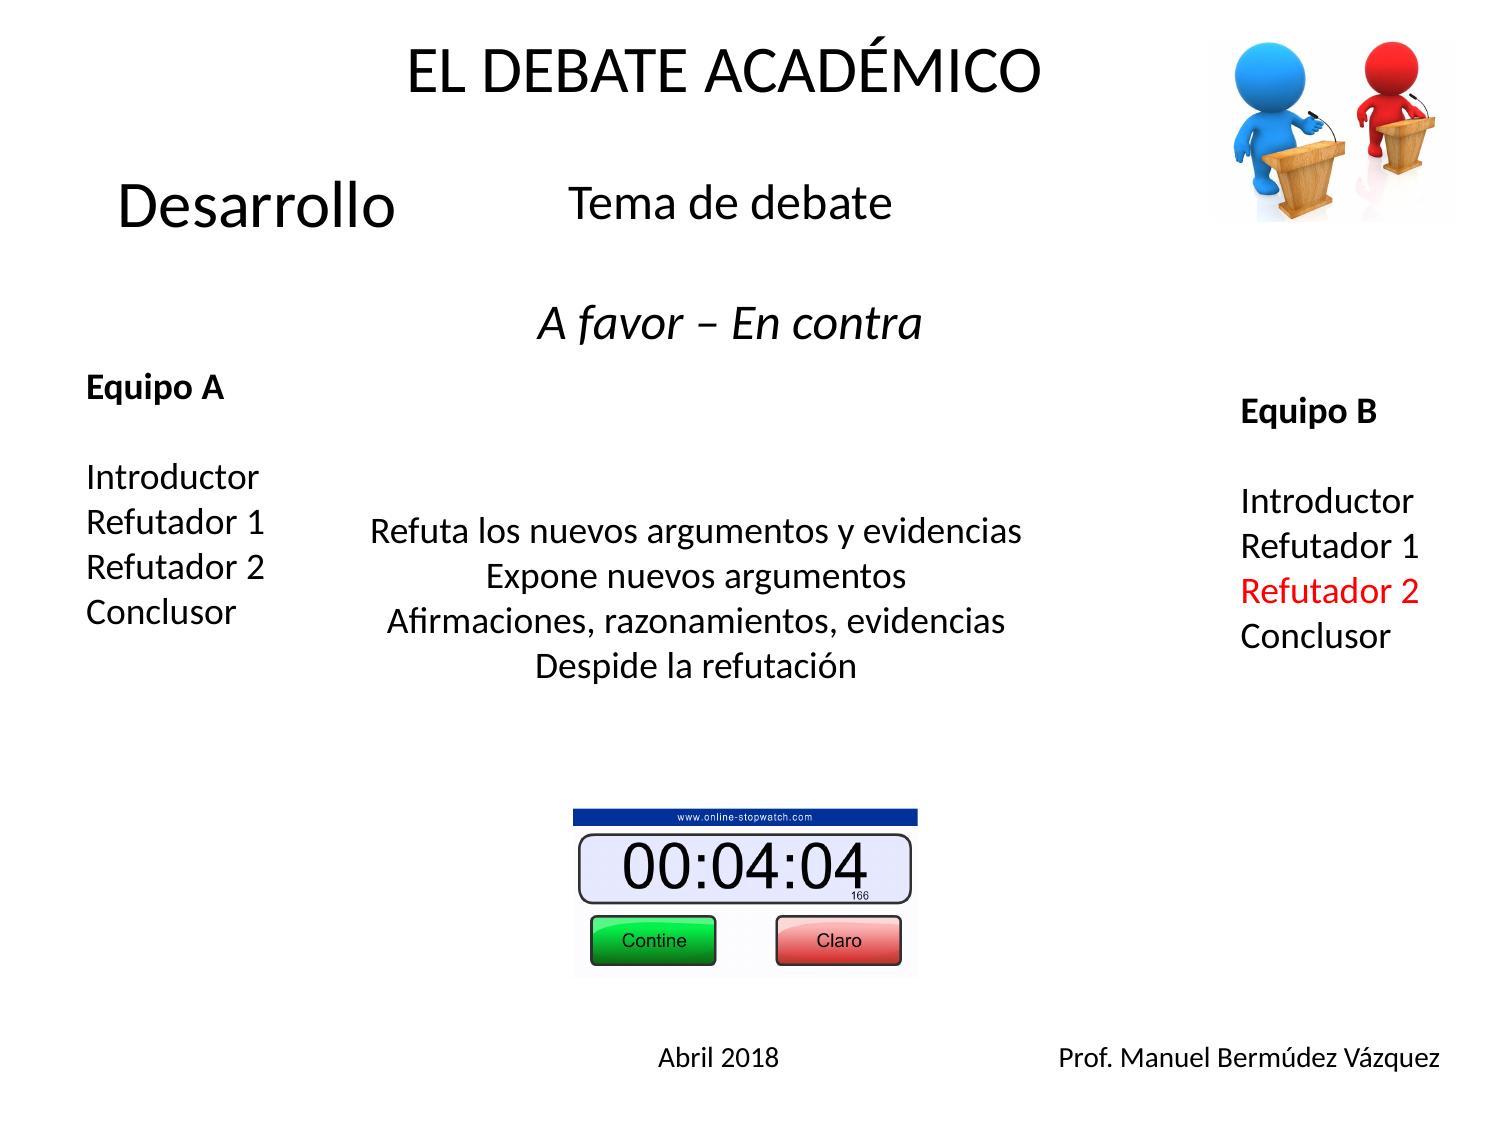

Desarrollo
Tema de debate
A favor – En contra
Equipo A
Introductor
Refutador 1
Refutador 2
Conclusor
Equipo B
Introductor
Refutador 1
Refutador 2
Conclusor
Refuta los nuevos argumentos y evidencias
Expone nuevos argumentos
Afirmaciones, razonamientos, evidencias
Despide la refutación